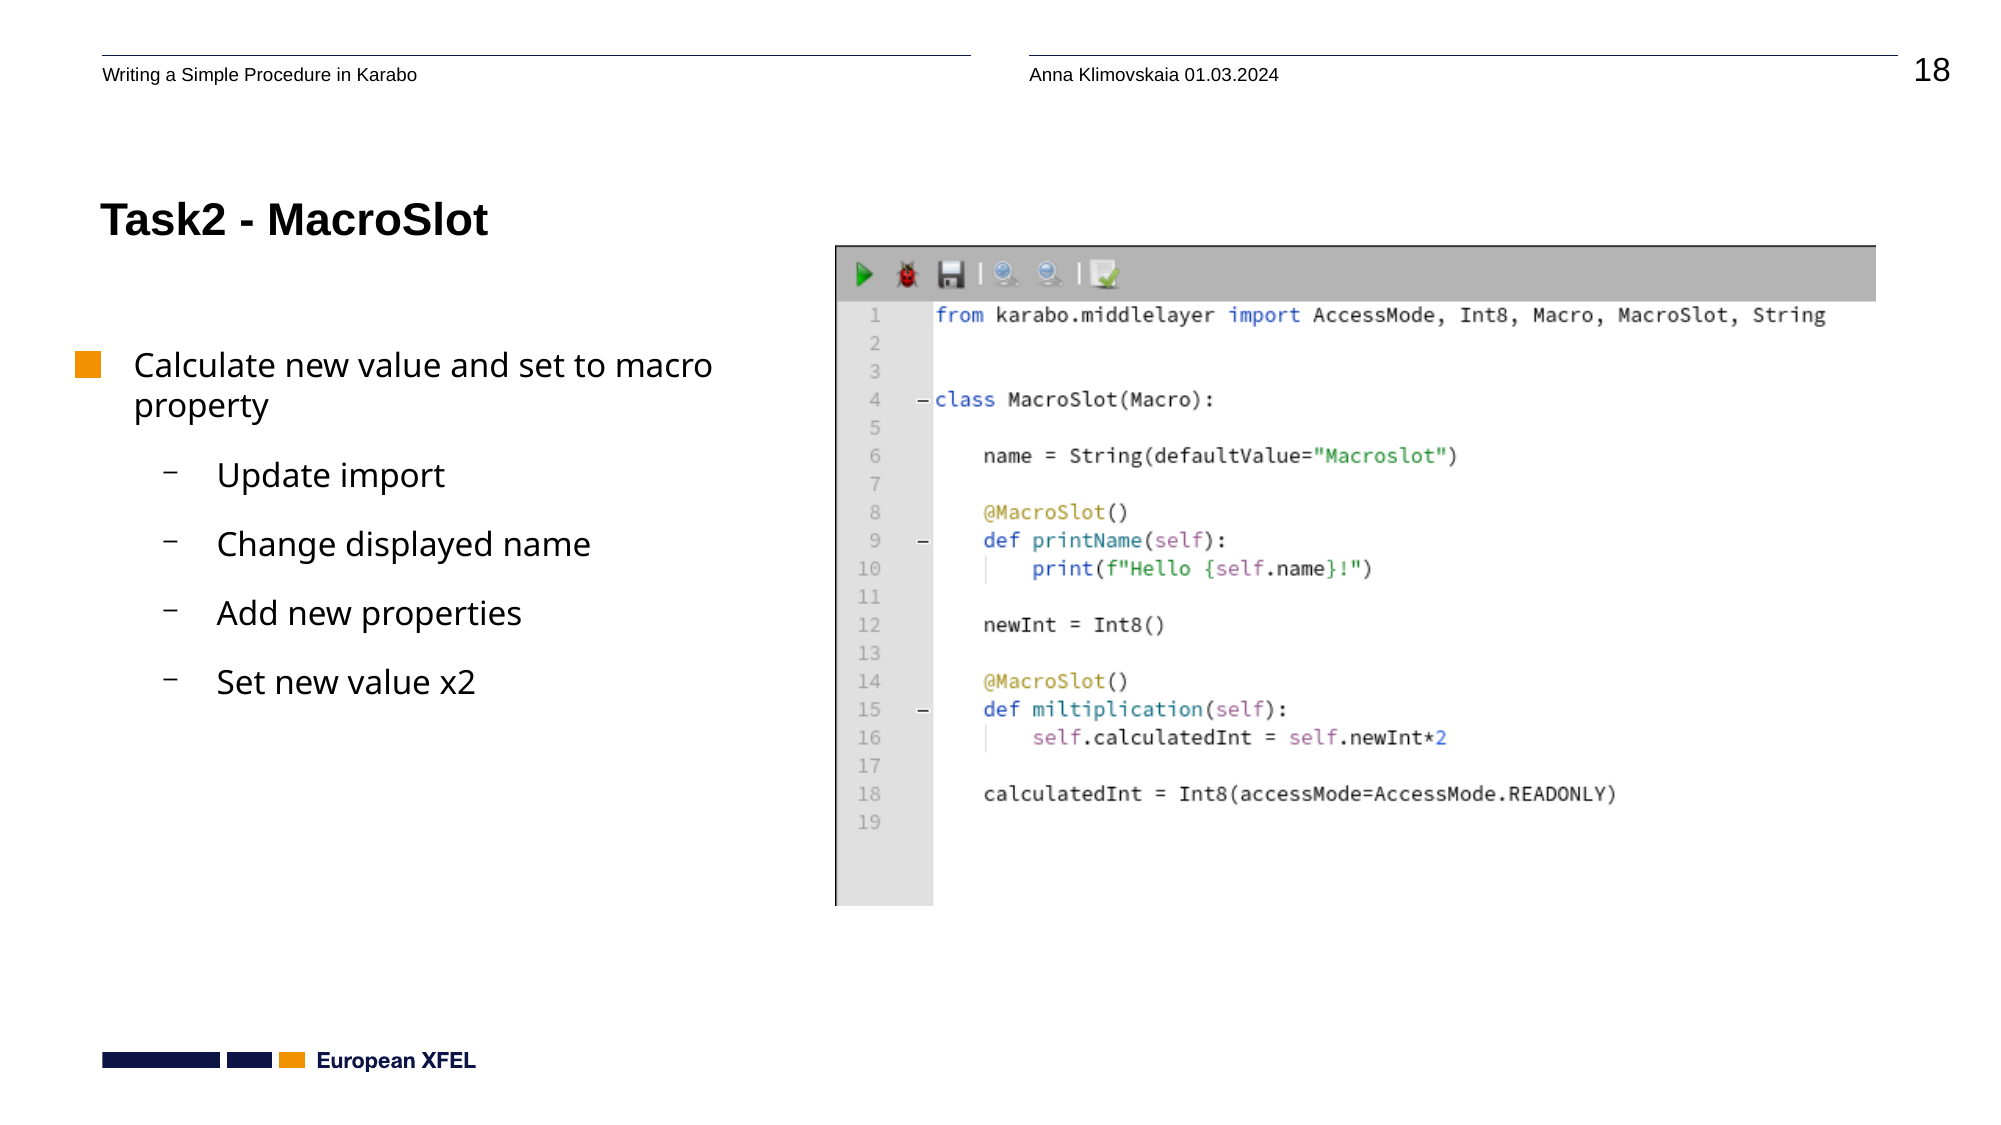

# Task2 - MacroSlot
Calculate new value and set to macro property
Update import
Change displayed name
Add new properties
Set new value x2